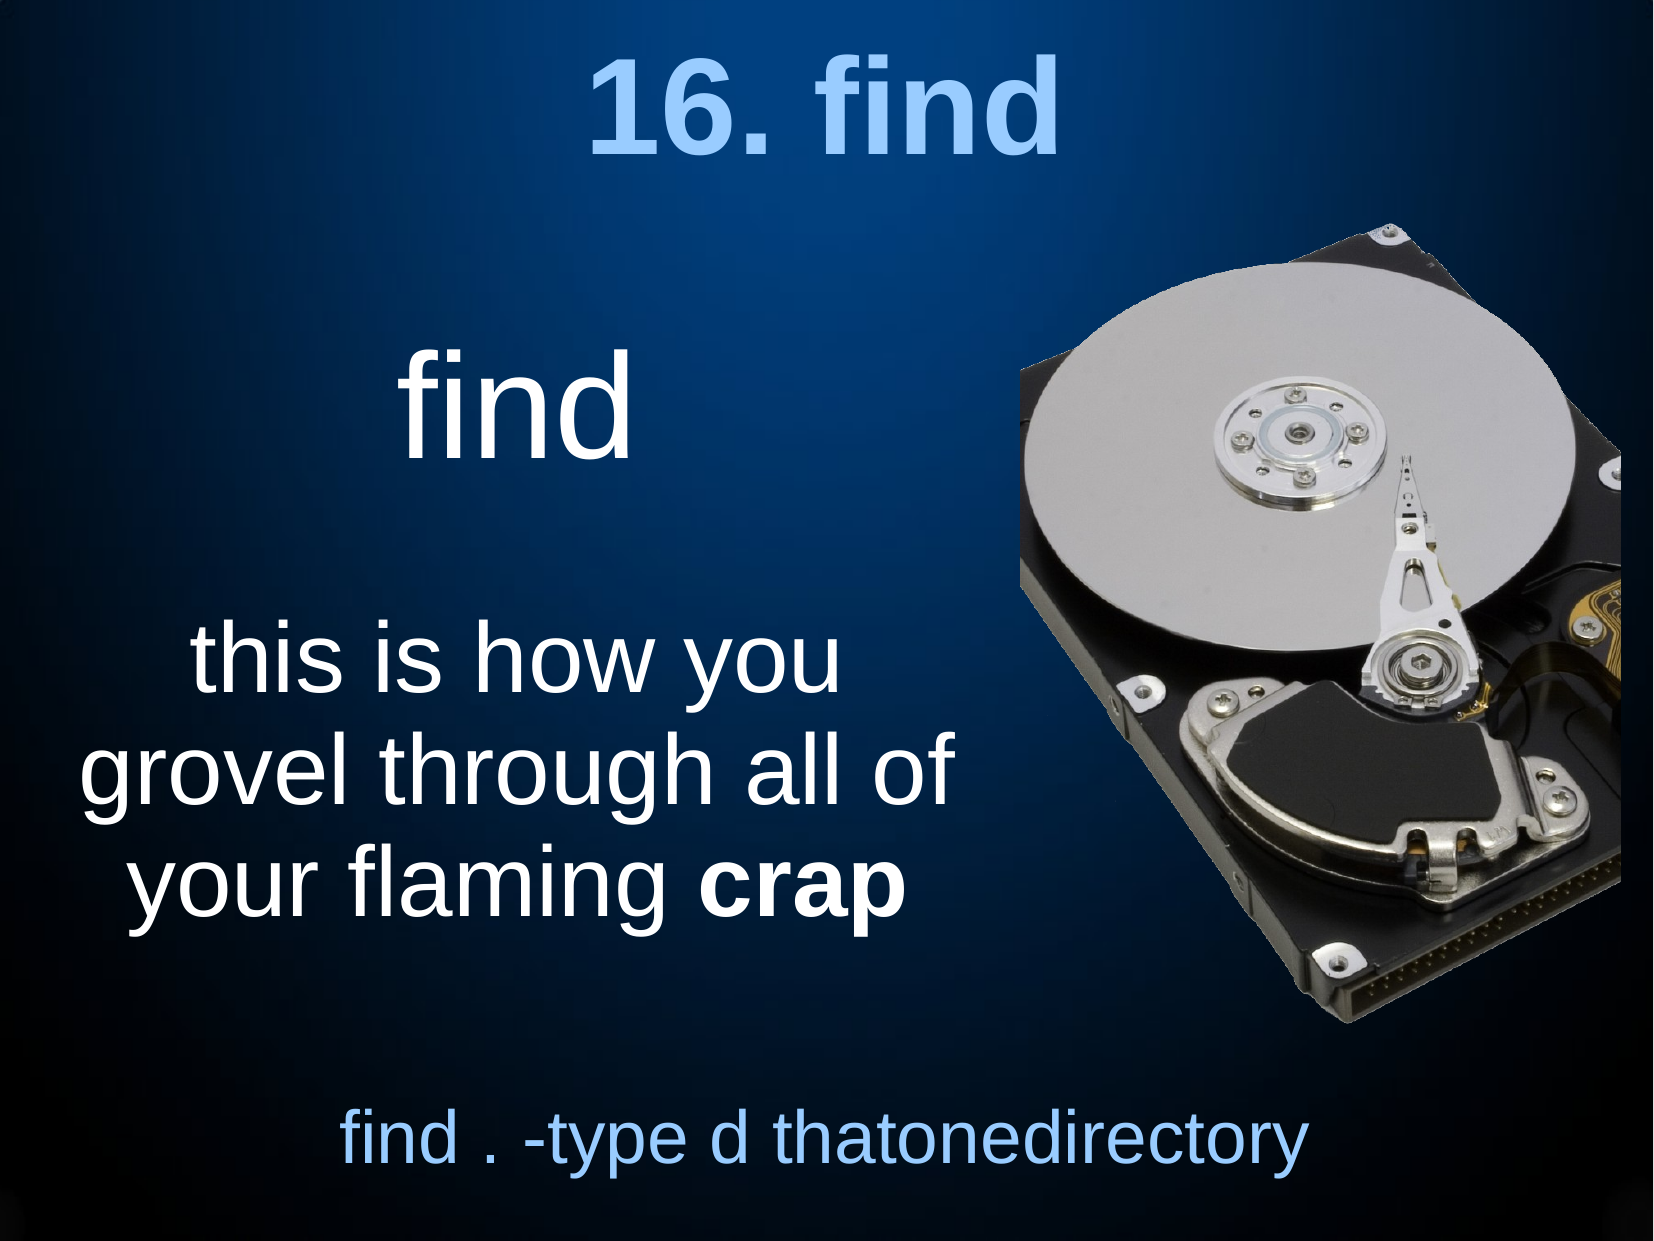

# 16. find
find
this is how you
grovel through all of your flaming crap
find . -type d thatonedirectory